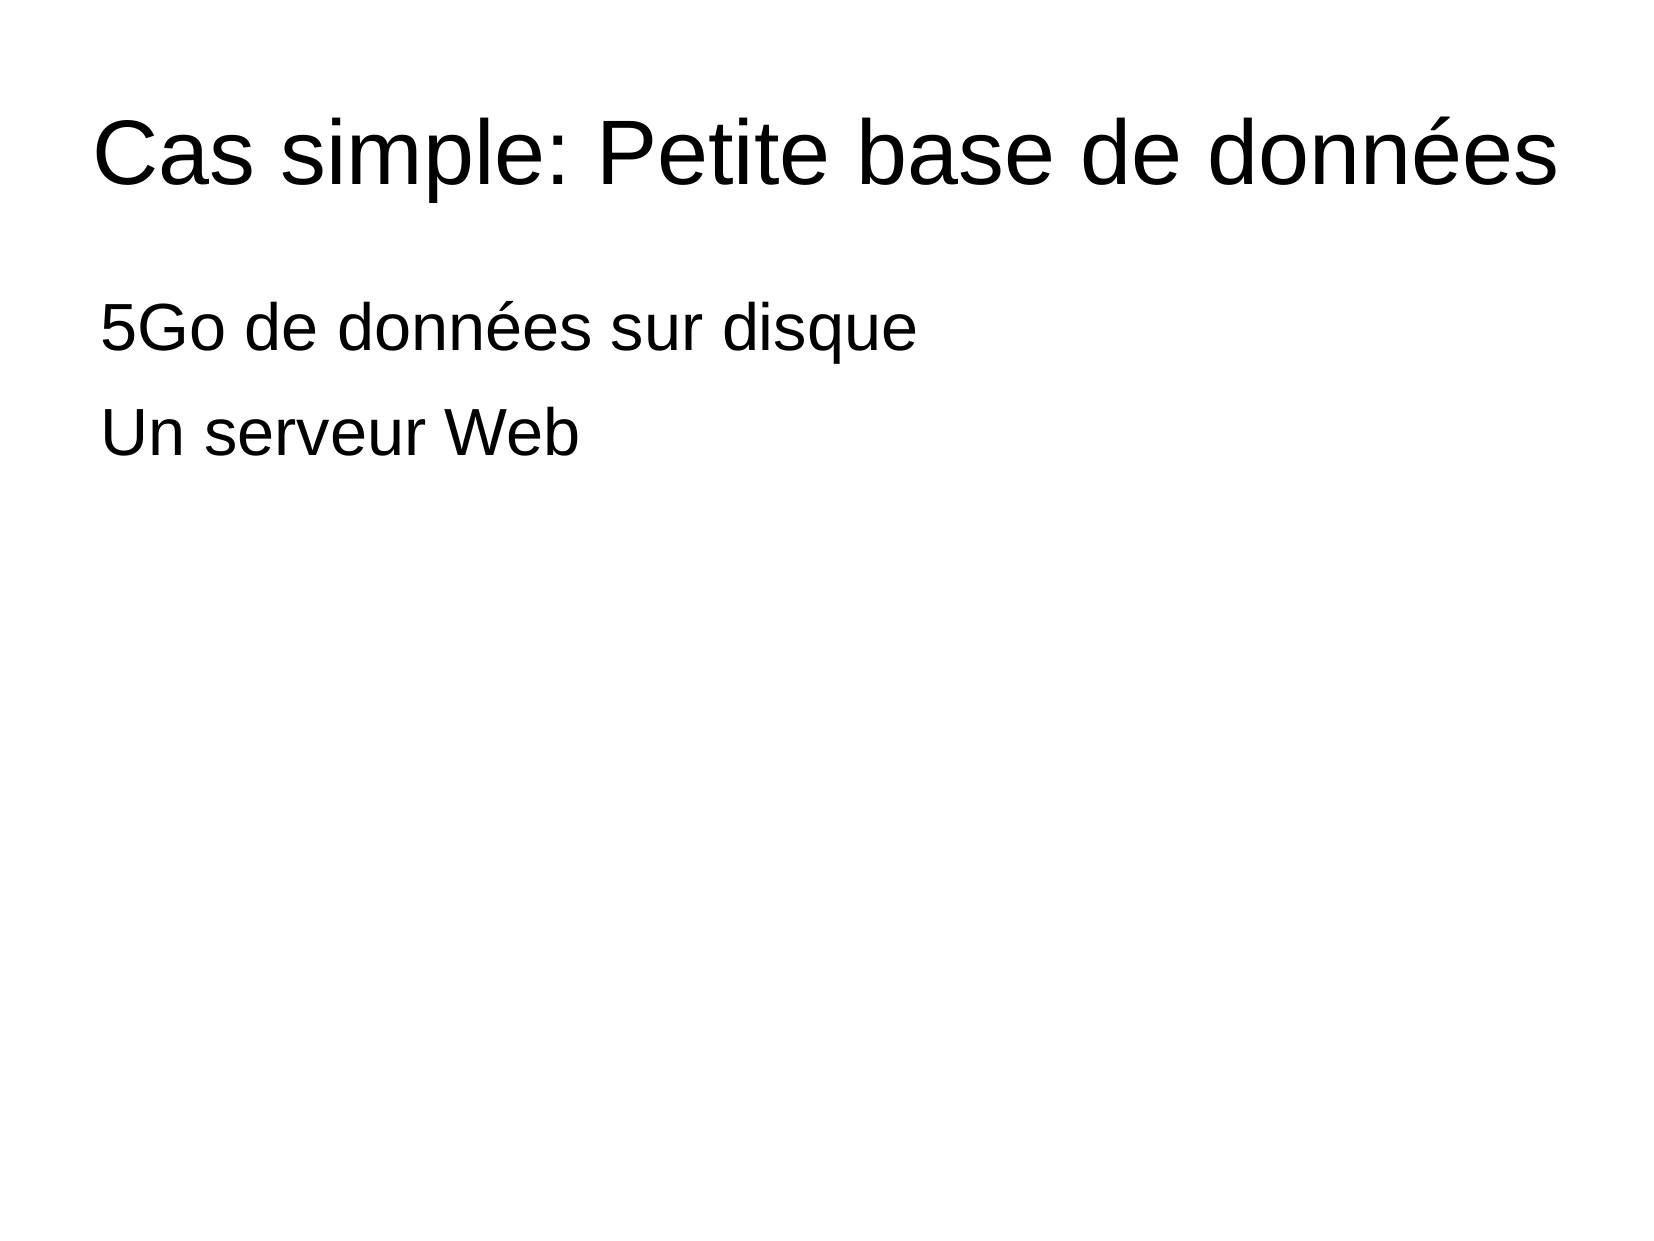

# Cas simple: Petite base de données
5Go de données sur disque
Un serveur Web